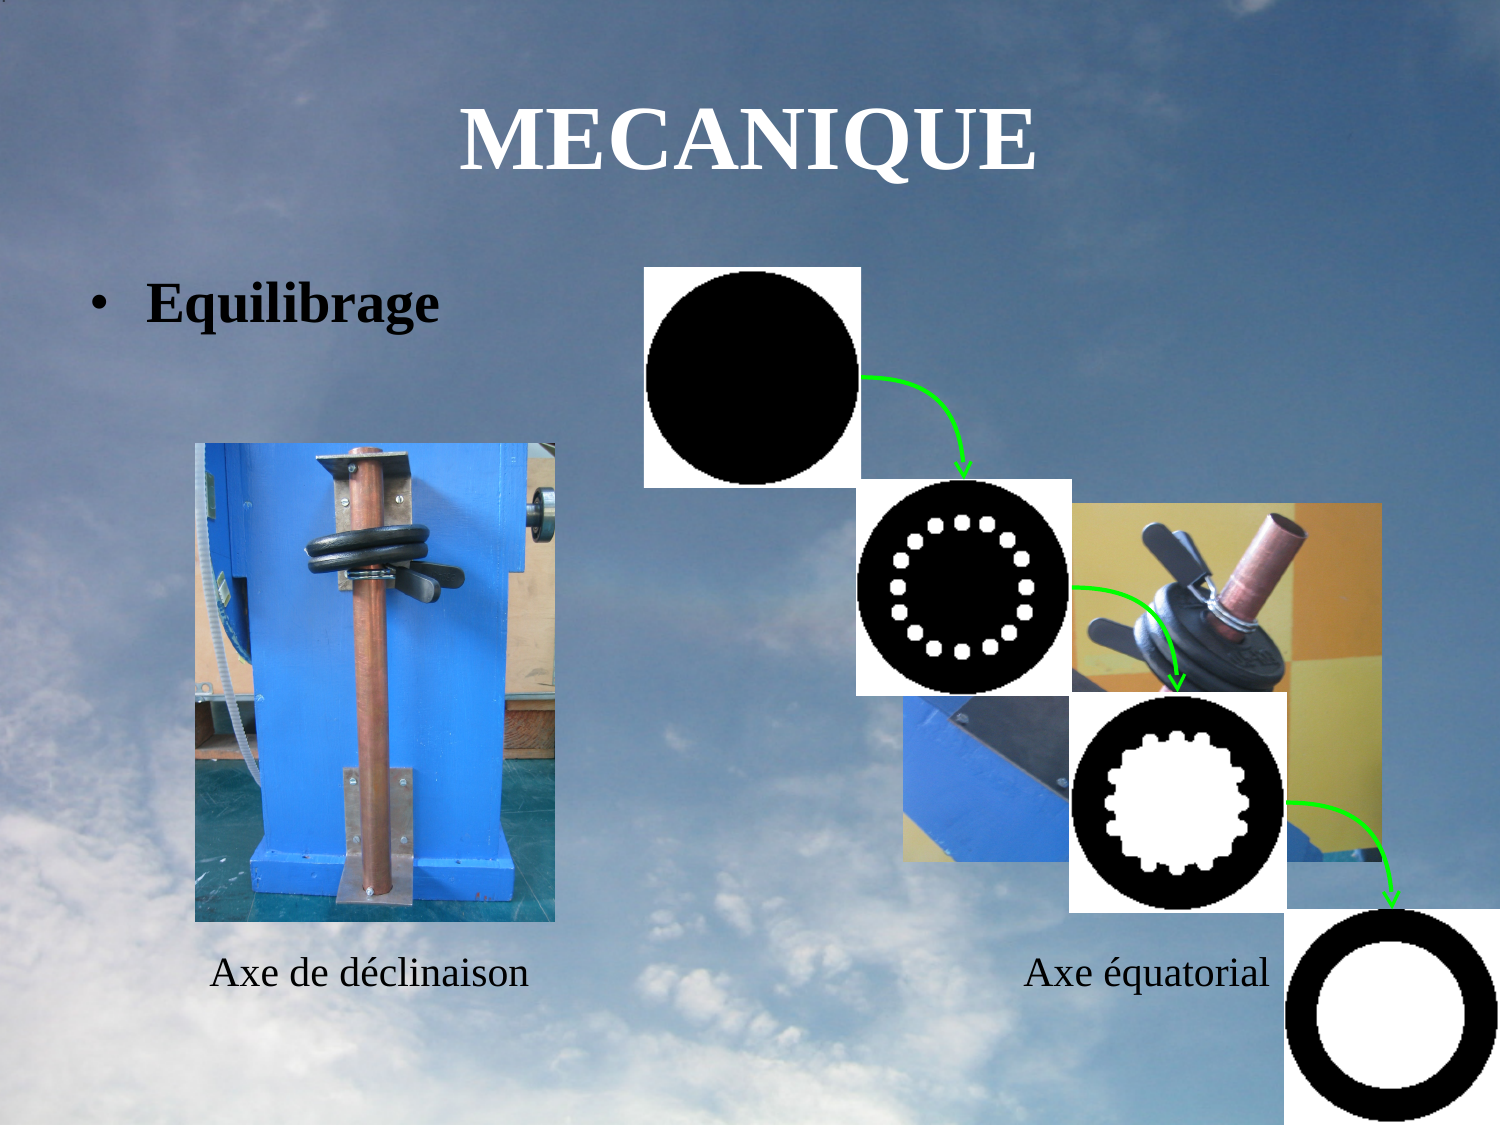

# MECANIQUE
Equilibrage
Axe de déclinaison
 Axe équatorial